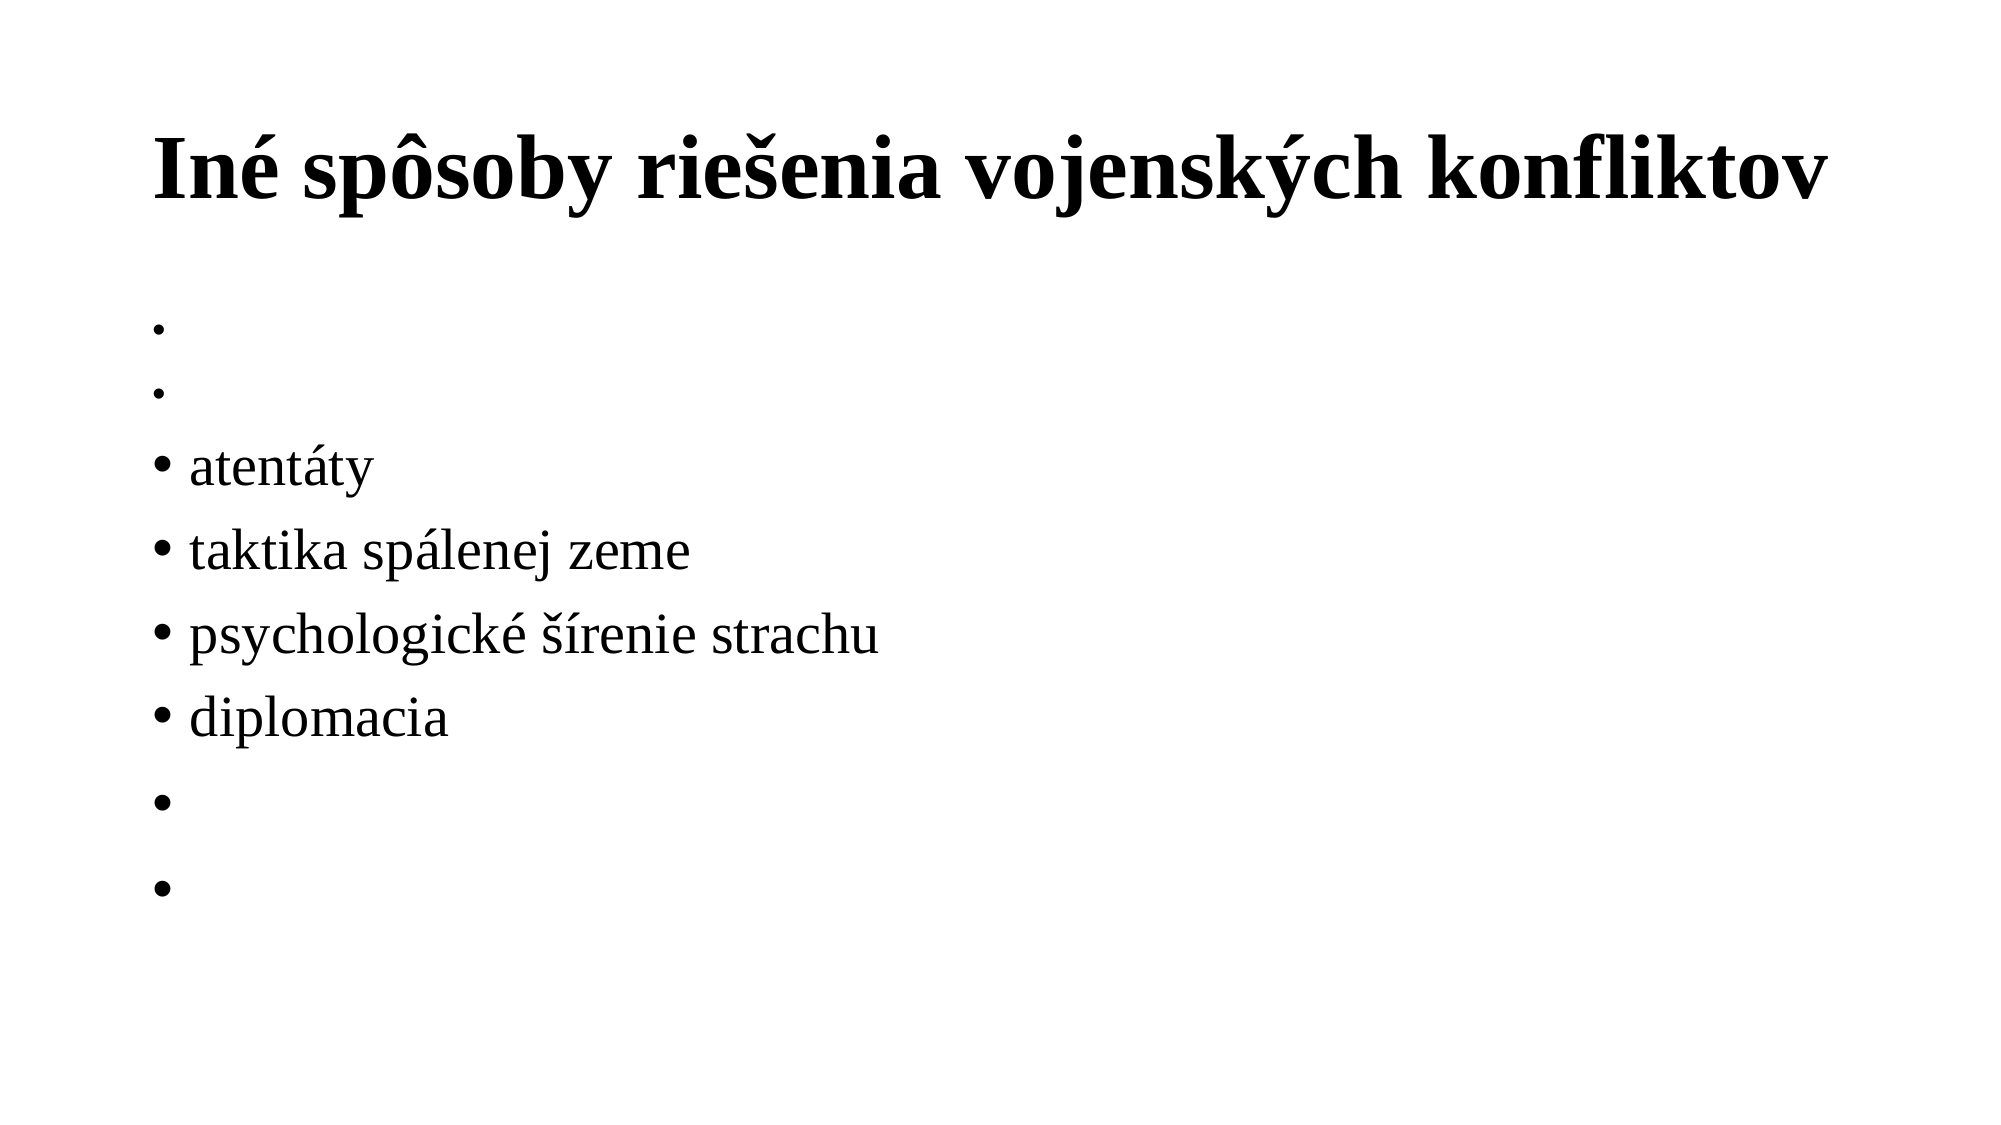

# Iné spôsoby riešenia vojenských konfliktov
atentáty
taktika spálenej zeme
psychologické šírenie strachu
diplomacia